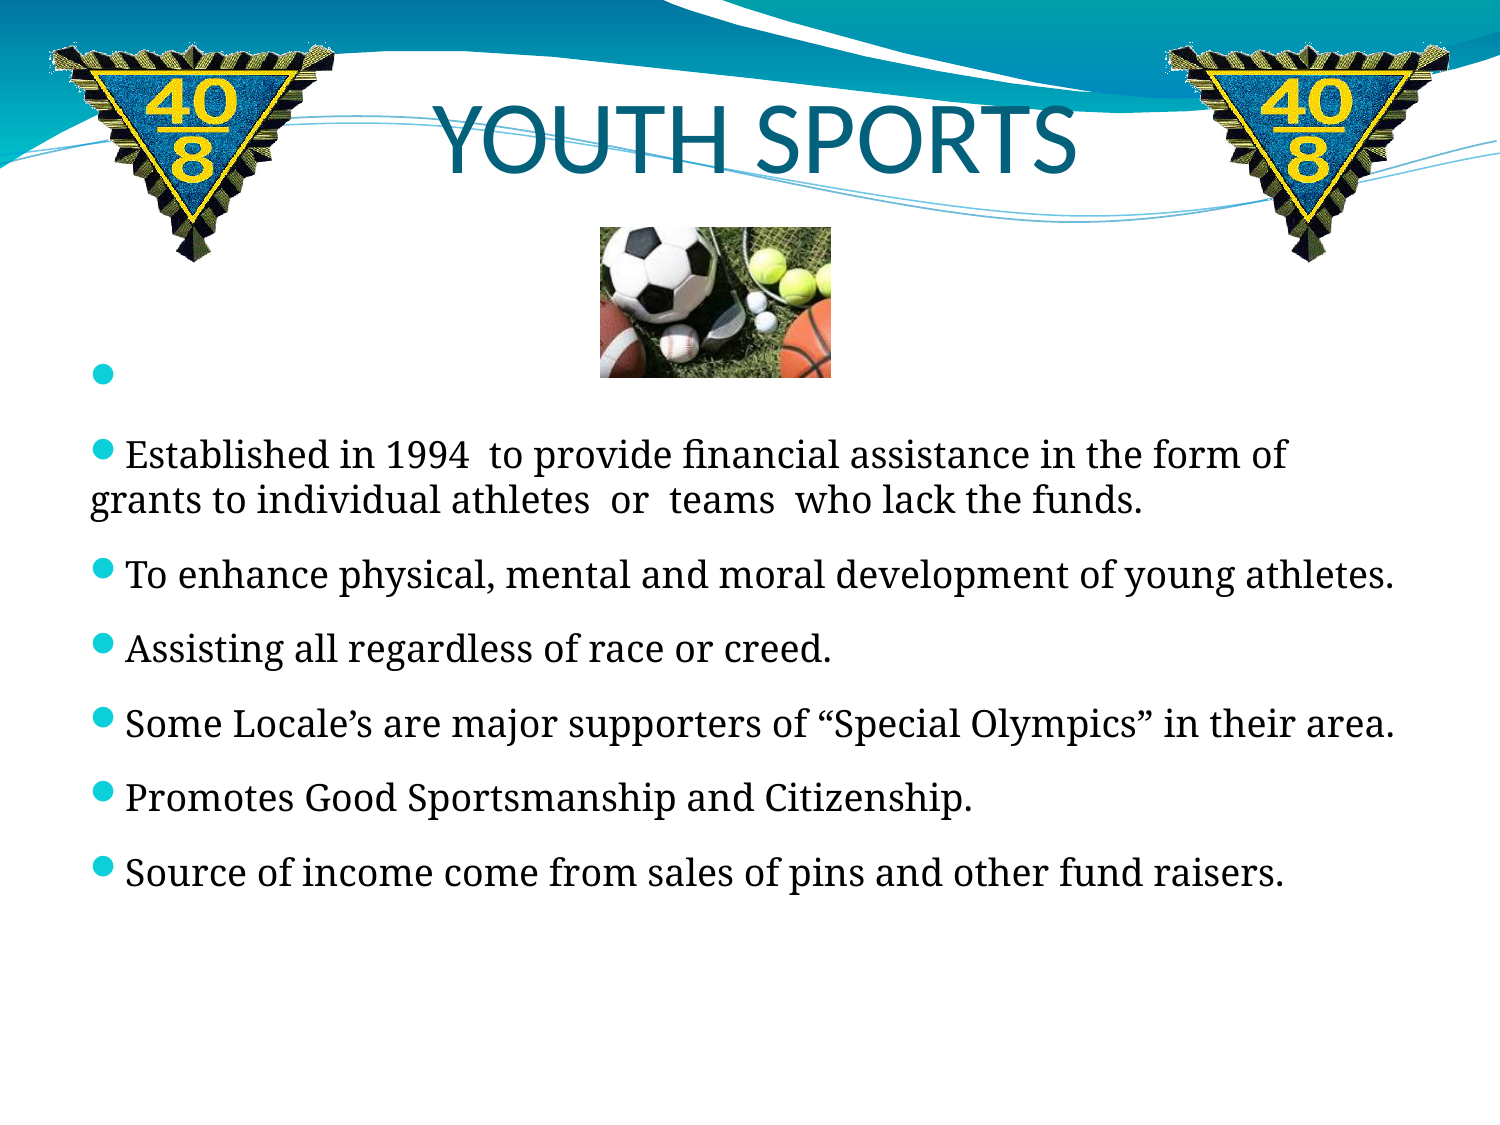

# YOUTH SPORTS
Established in 1994 to provide financial assistance in the form of grants to individual athletes or teams who lack the funds.
To enhance physical, mental and moral development of young athletes.
Assisting all regardless of race or creed.
Some Locale’s are major supporters of “Special Olympics” in their area.
Promotes Good Sportsmanship and Citizenship.
Source of income come from sales of pins and other fund raisers.